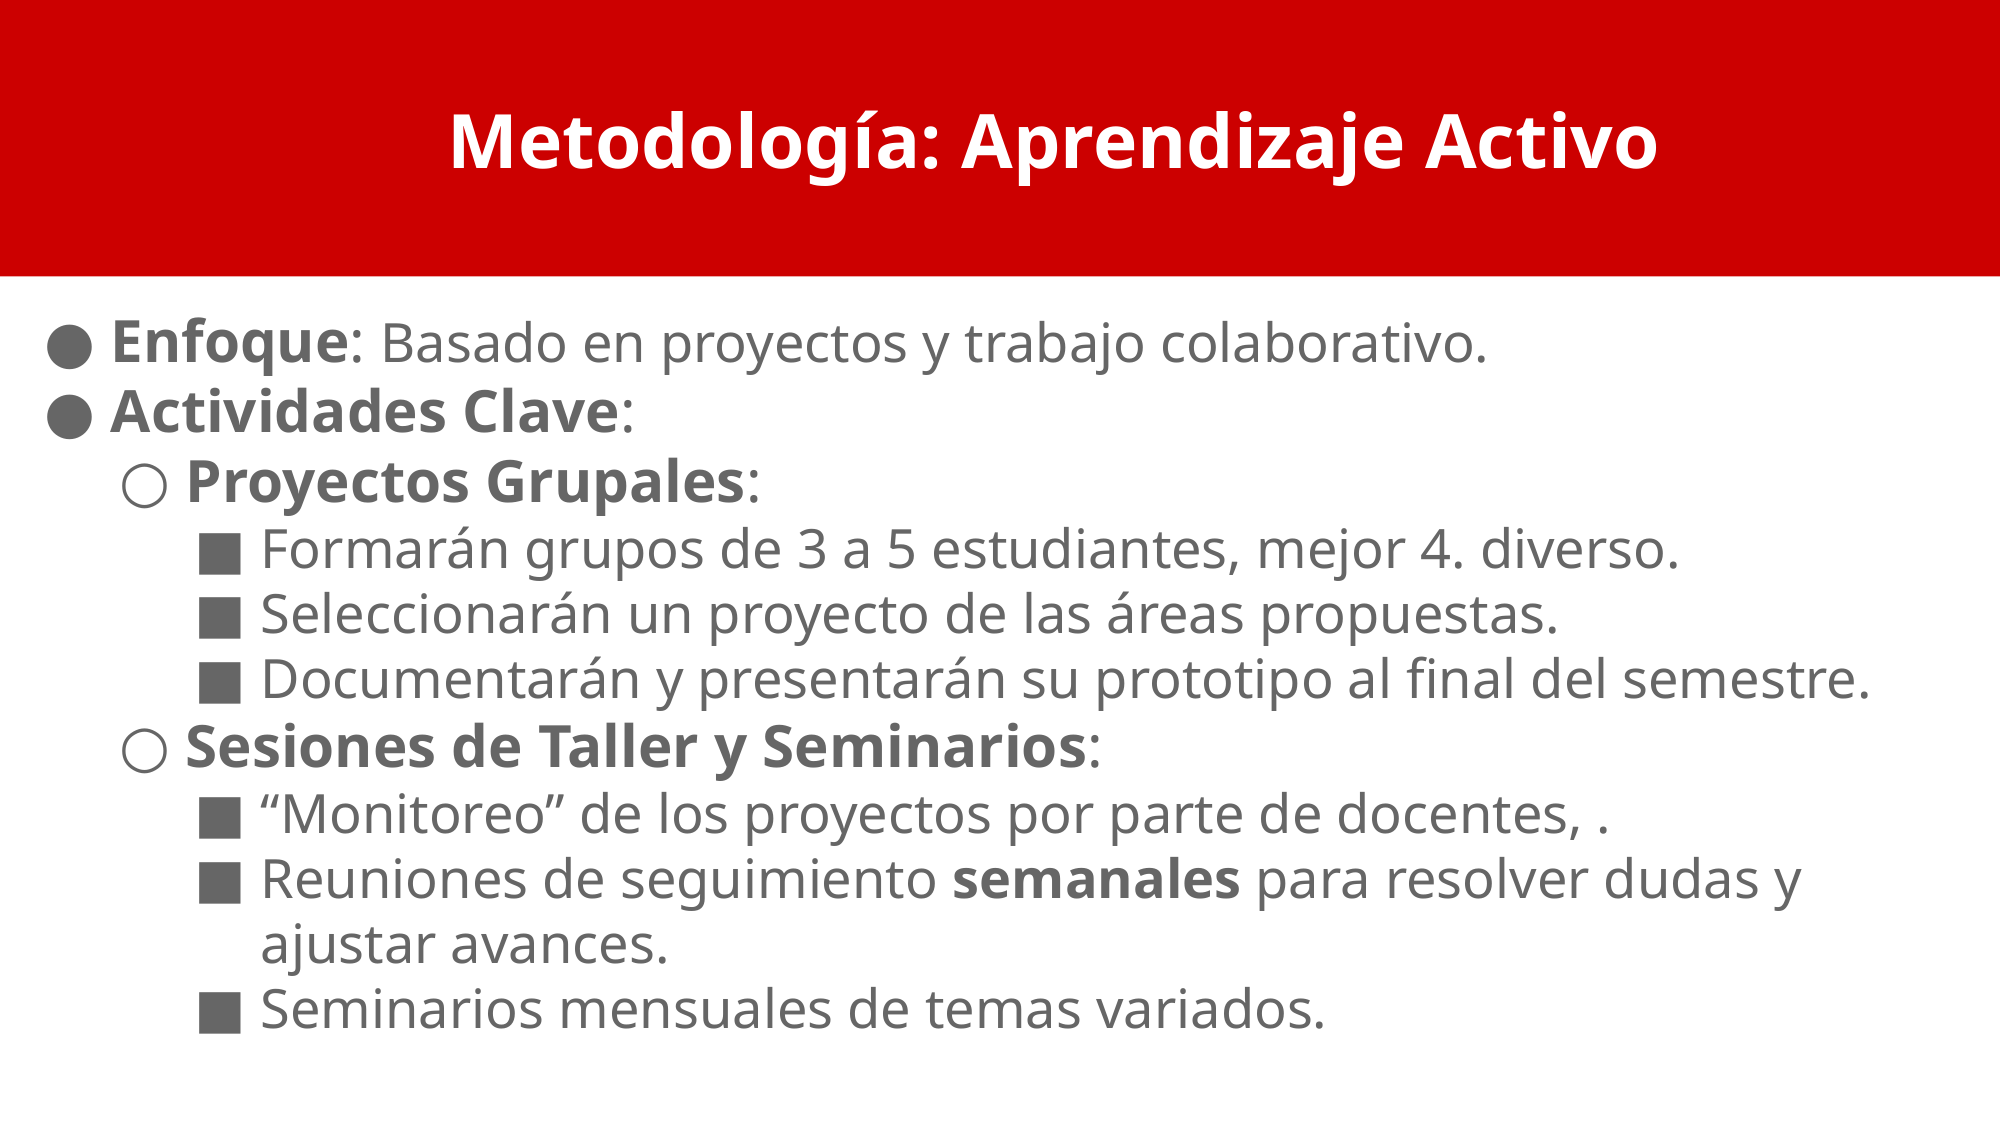

# Metodología: Aprendizaje Activo
Enfoque: Basado en proyectos y trabajo colaborativo.
Actividades Clave:
Proyectos Grupales:
Formarán grupos de 3 a 5 estudiantes, mejor 4. diverso.
Seleccionarán un proyecto de las áreas propuestas.
Documentarán y presentarán su prototipo al final del semestre.
Sesiones de Taller y Seminarios:
“Monitoreo” de los proyectos por parte de docentes, .
Reuniones de seguimiento semanales para resolver dudas y ajustar avances.
Seminarios mensuales de temas variados.